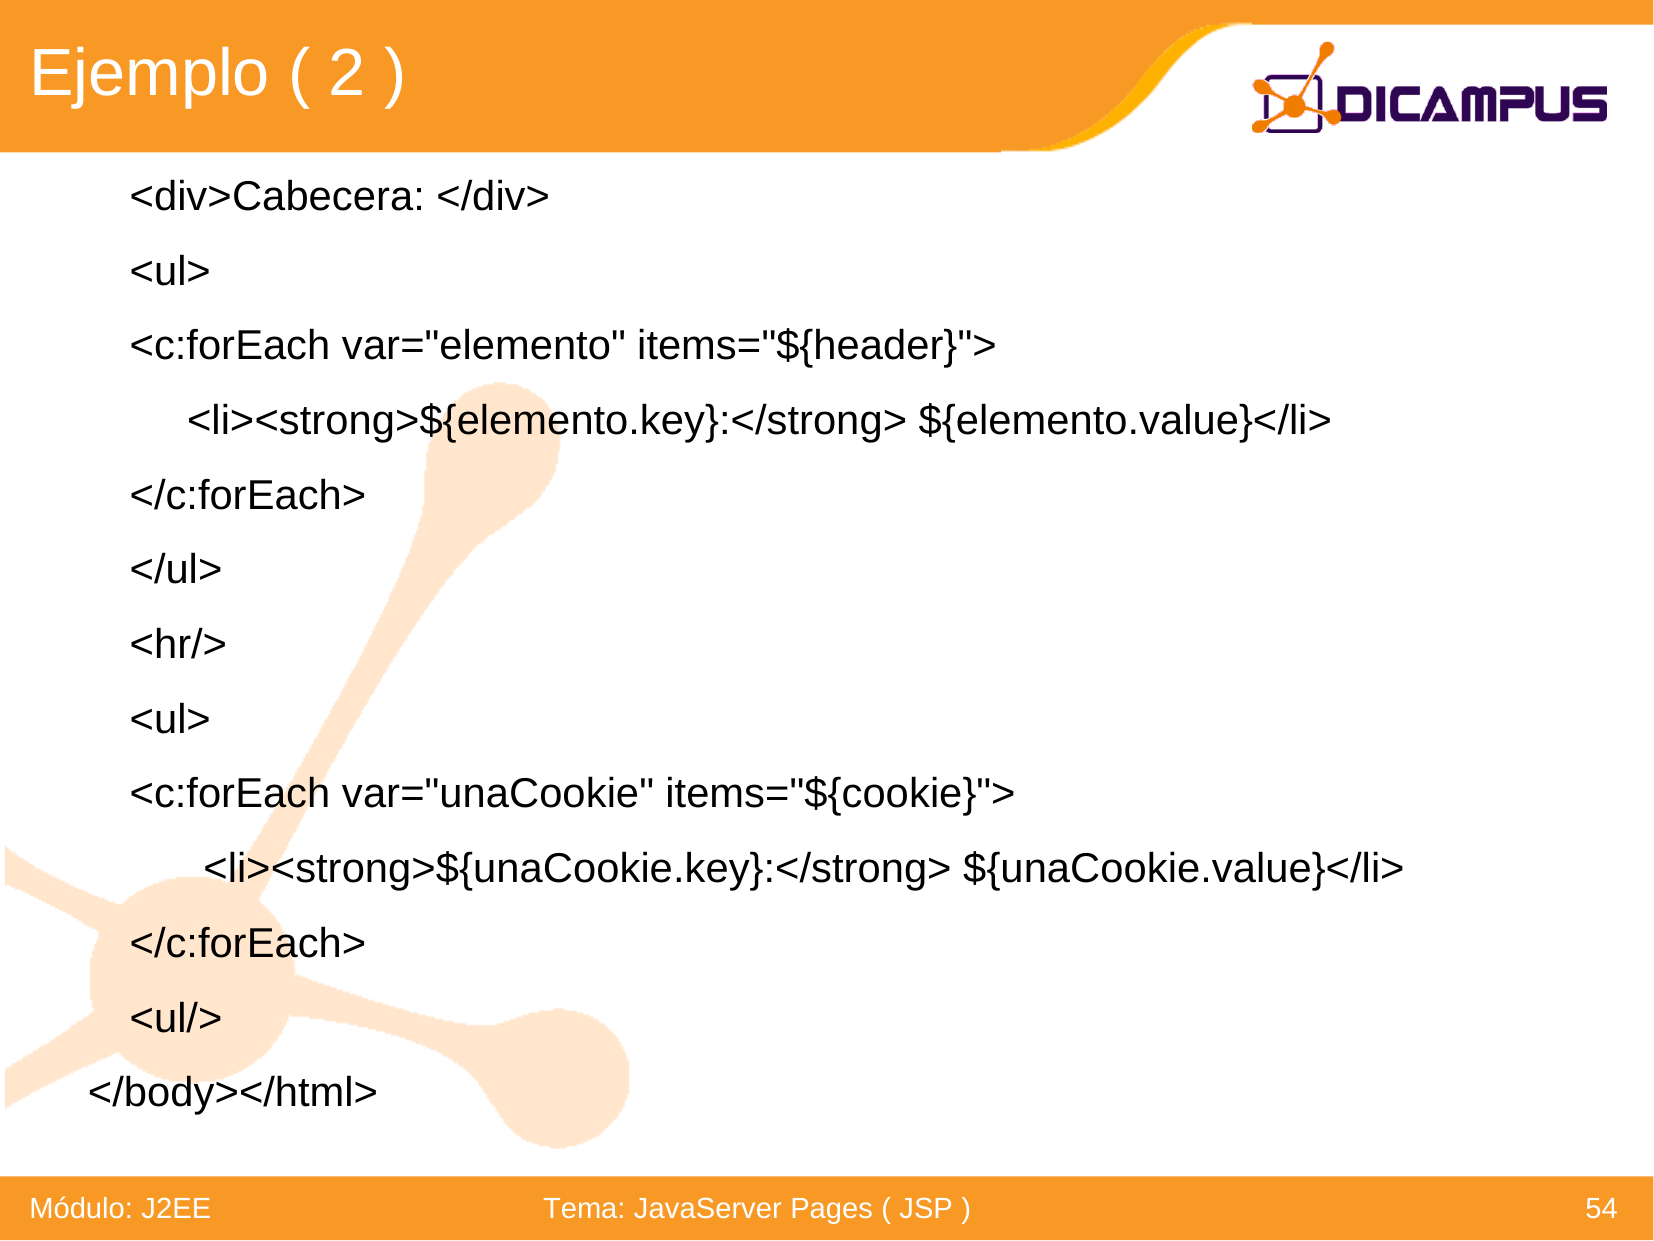

Ejemplo ( 2 )
	<div>Cabecera: </div>
	<ul>
	<c:forEach var="elemento" items="${header}">
	 <li><strong>${elemento.key}:</strong> ${elemento.value}</li>
	</c:forEach>
	</ul>
	<hr/>
	<ul>
	<c:forEach var="unaCookie" items="${cookie}">
		<li><strong>${unaCookie.key}:</strong> ${unaCookie.value}</li>
	</c:forEach>
	<ul/>
 </body></html>
Módulo: J2EE
Tema: JavaServer Pages ( JSP )